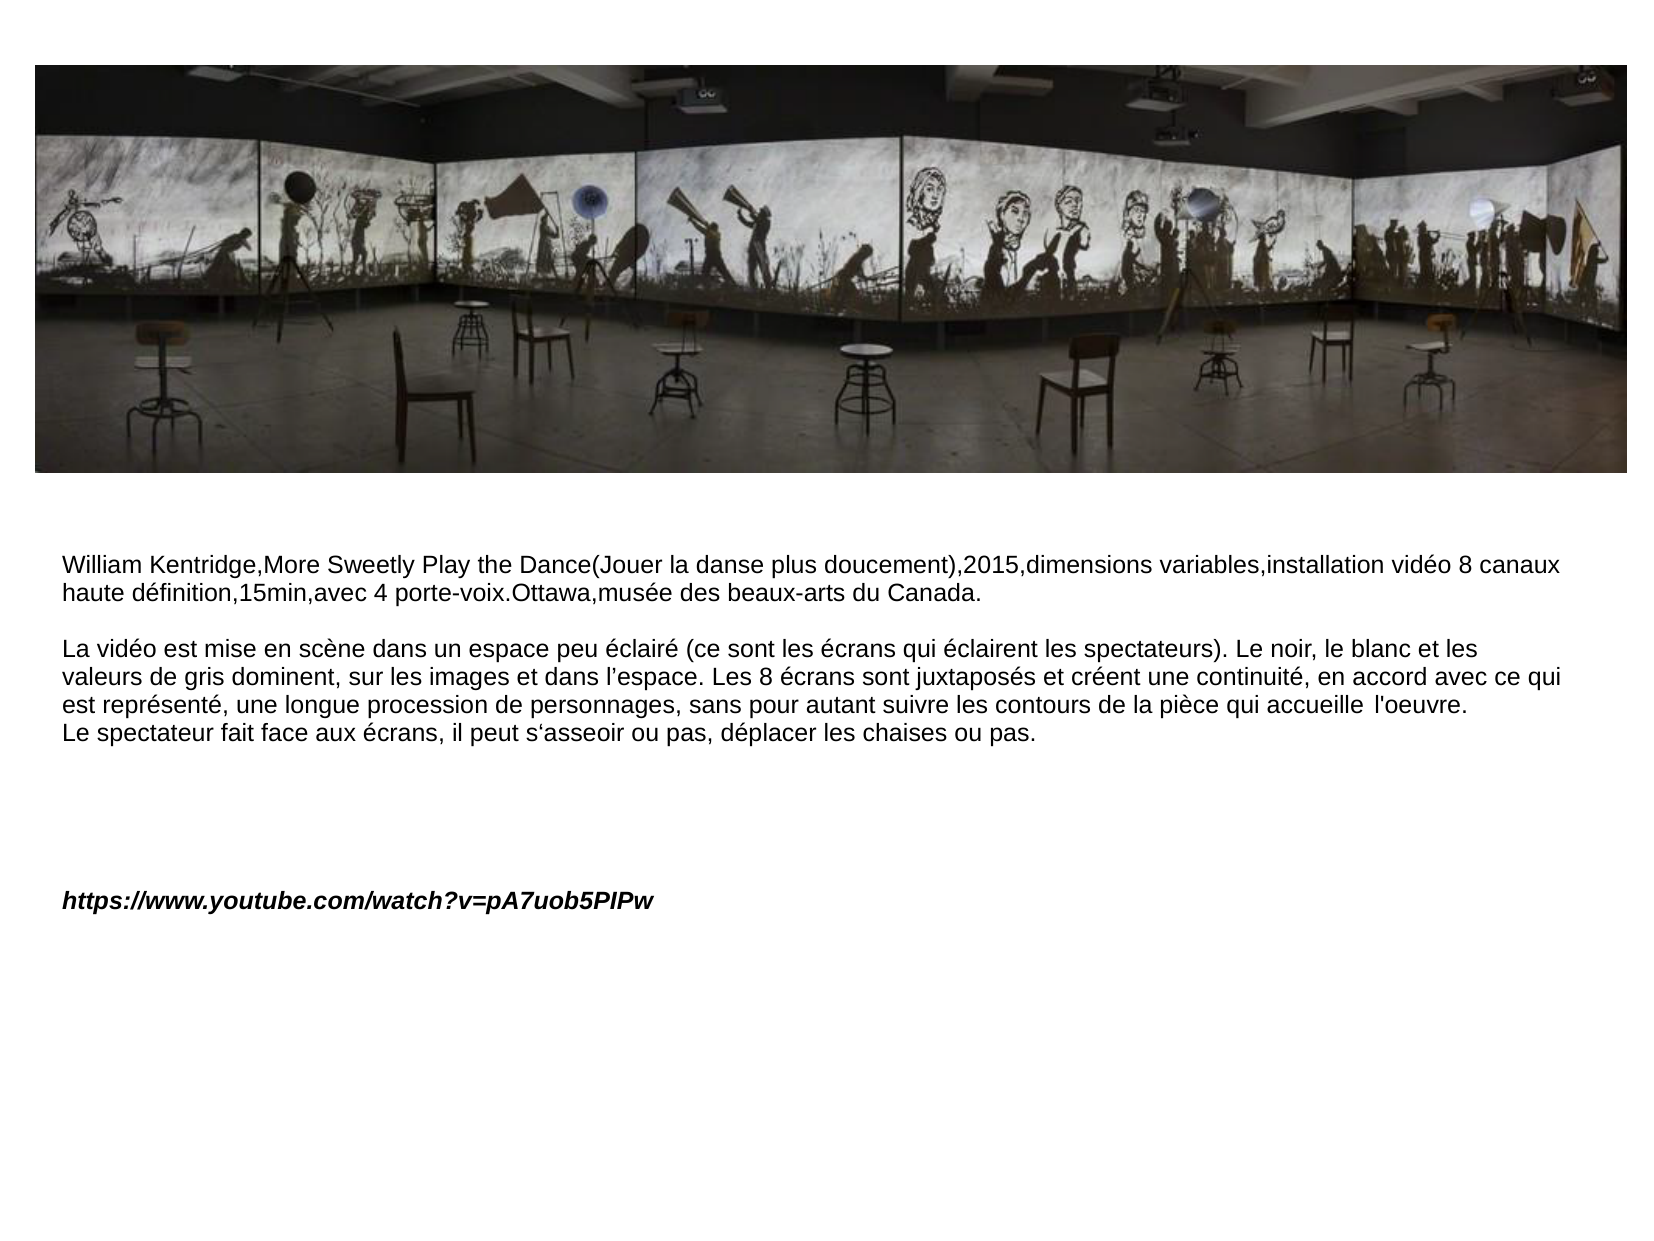

William Kentridge,More Sweetly Play the Dance(Jouer la danse plus doucement),2015,dimensions variables,installation vidéo 8 canaux haute définition,15min,avec 4 porte-voix.Ottawa,musée des beaux-arts du Canada.
La vidéo est mise en scène dans un espace peu éclairé (ce sont les écrans qui éclairent les spectateurs). Le noir, le blanc et les valeurs de gris dominent, sur les images et dans l’espace. Les 8 écrans sont juxtaposés et créent une continuité, en accord avec ce qui est représenté, une longue procession de personnages, sans pour autant suivre les contours de la pièce qui accueille l'oeuvre.
Le spectateur fait face aux écrans, il peut s‘asseoir ou pas, déplacer les chaises ou pas.
https://www.youtube.com/watch?v=pA7uob5PIPw